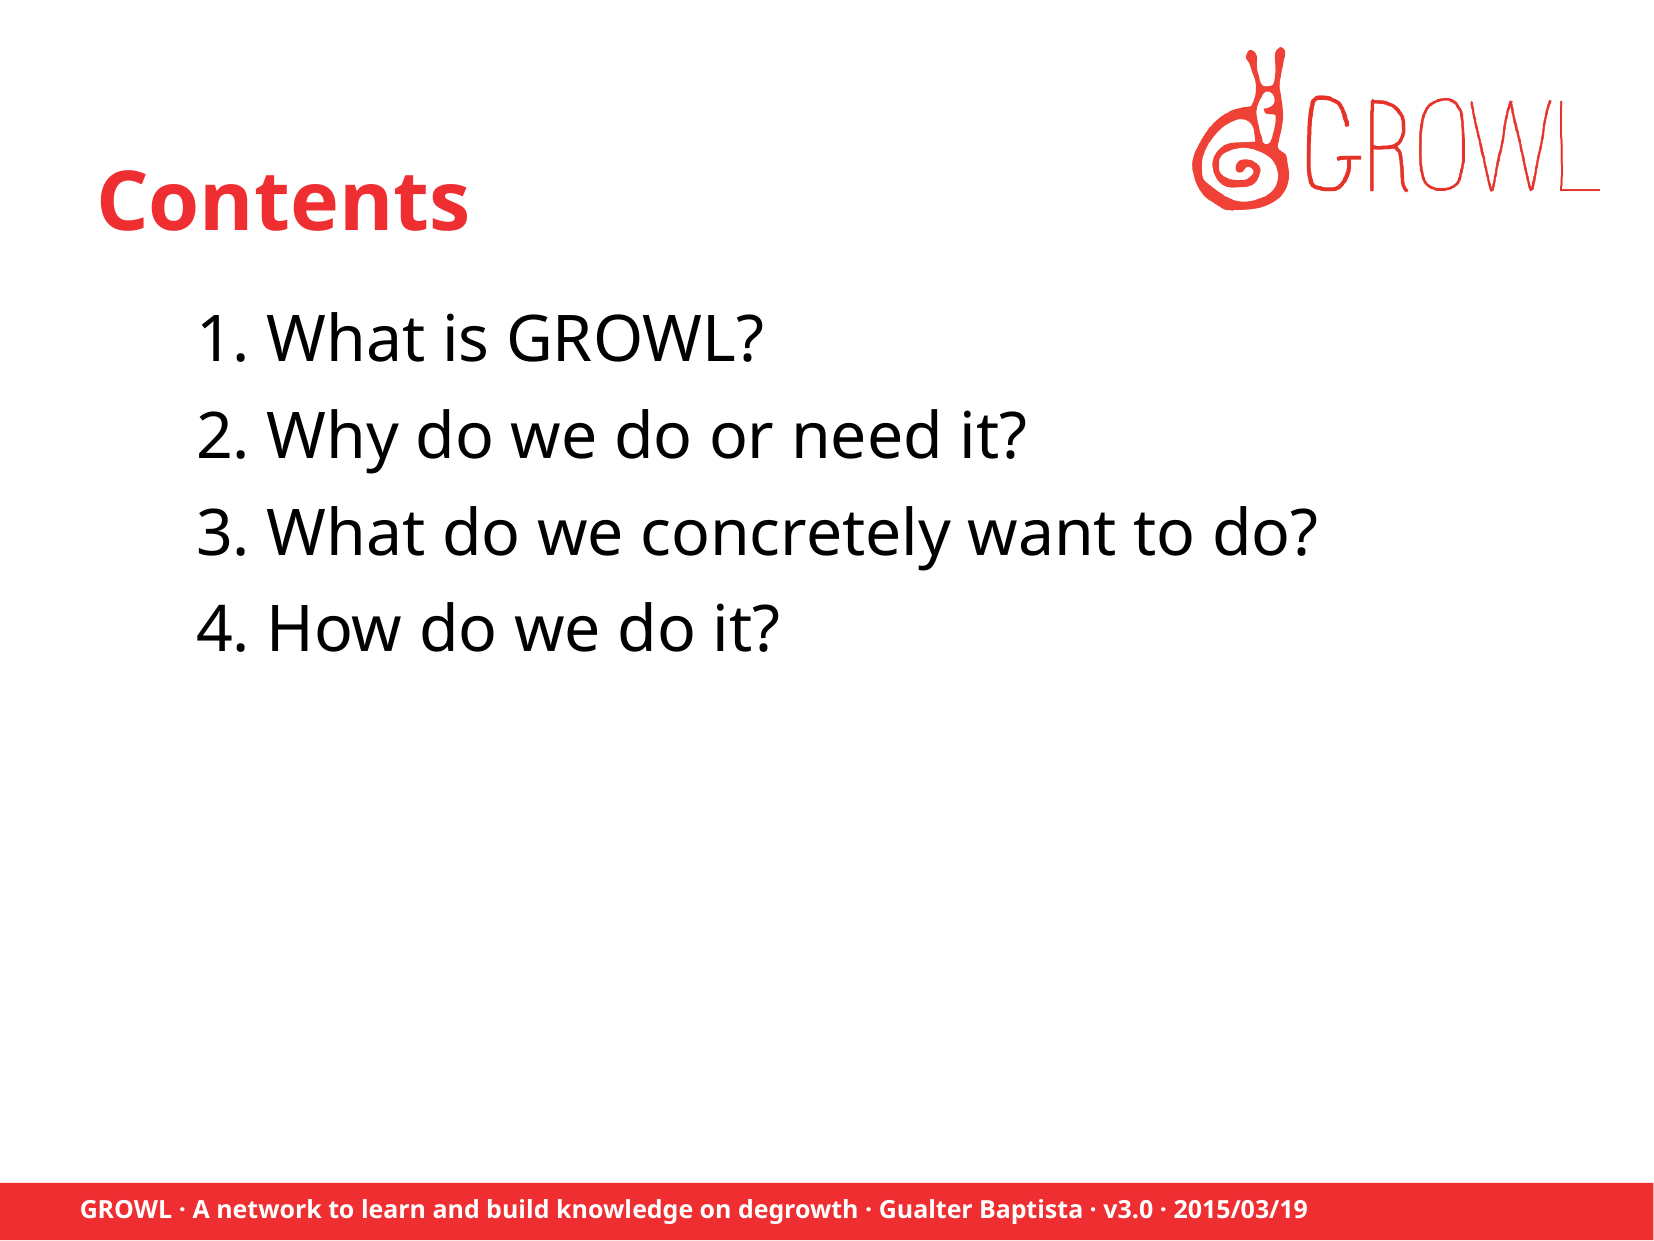

# Contents
1. What is GROWL?
2. Why do we do or need it?
3. What do we concretely want to do?
4. How do we do it?